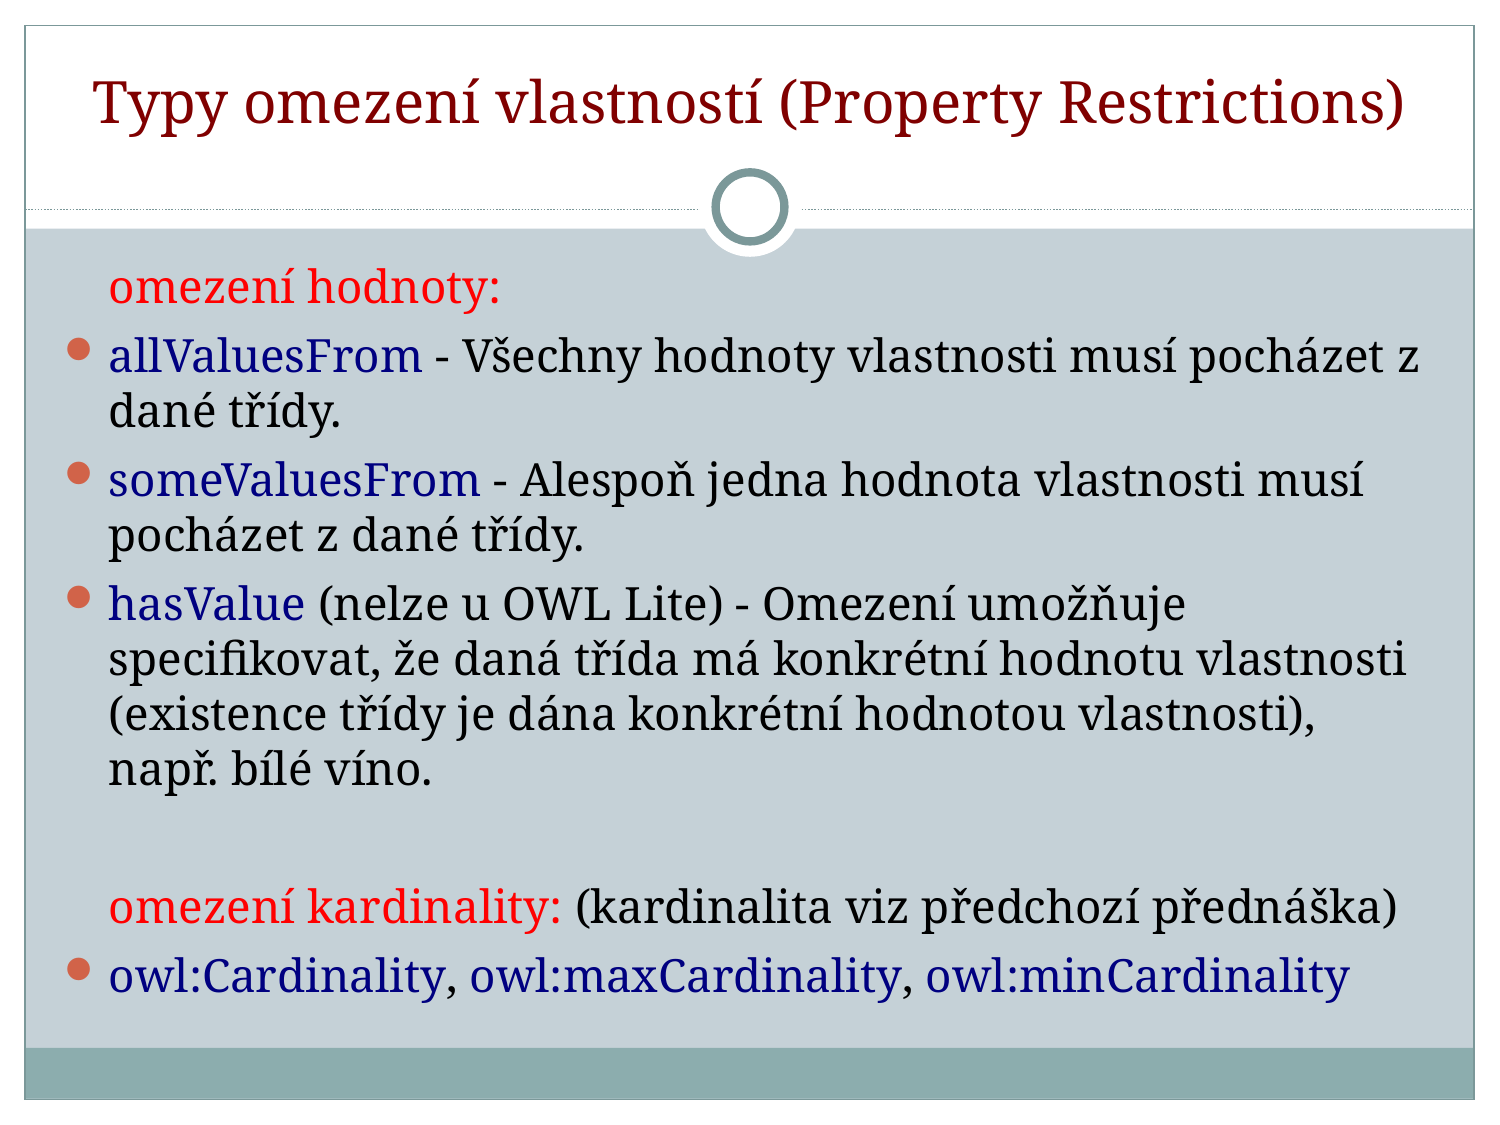

# Typy omezení vlastností (Property Restrictions)
omezení hodnoty:
allValuesFrom - Všechny hodnoty vlastnosti musí pocházet z dané třídy.
someValuesFrom - Alespoň jedna hodnota vlastnosti musí pocházet z dané třídy.
hasValue (nelze u OWL Lite) - Omezení umožňuje specifikovat, že daná třída má konkrétní hodnotu vlastnosti (existence třídy je dána konkrétní hodnotou vlastnosti), např. bílé víno.
omezení kardinality: (kardinalita viz předchozí přednáška)
owl:Cardinality, owl:maxCardinality, owl:minCardinality